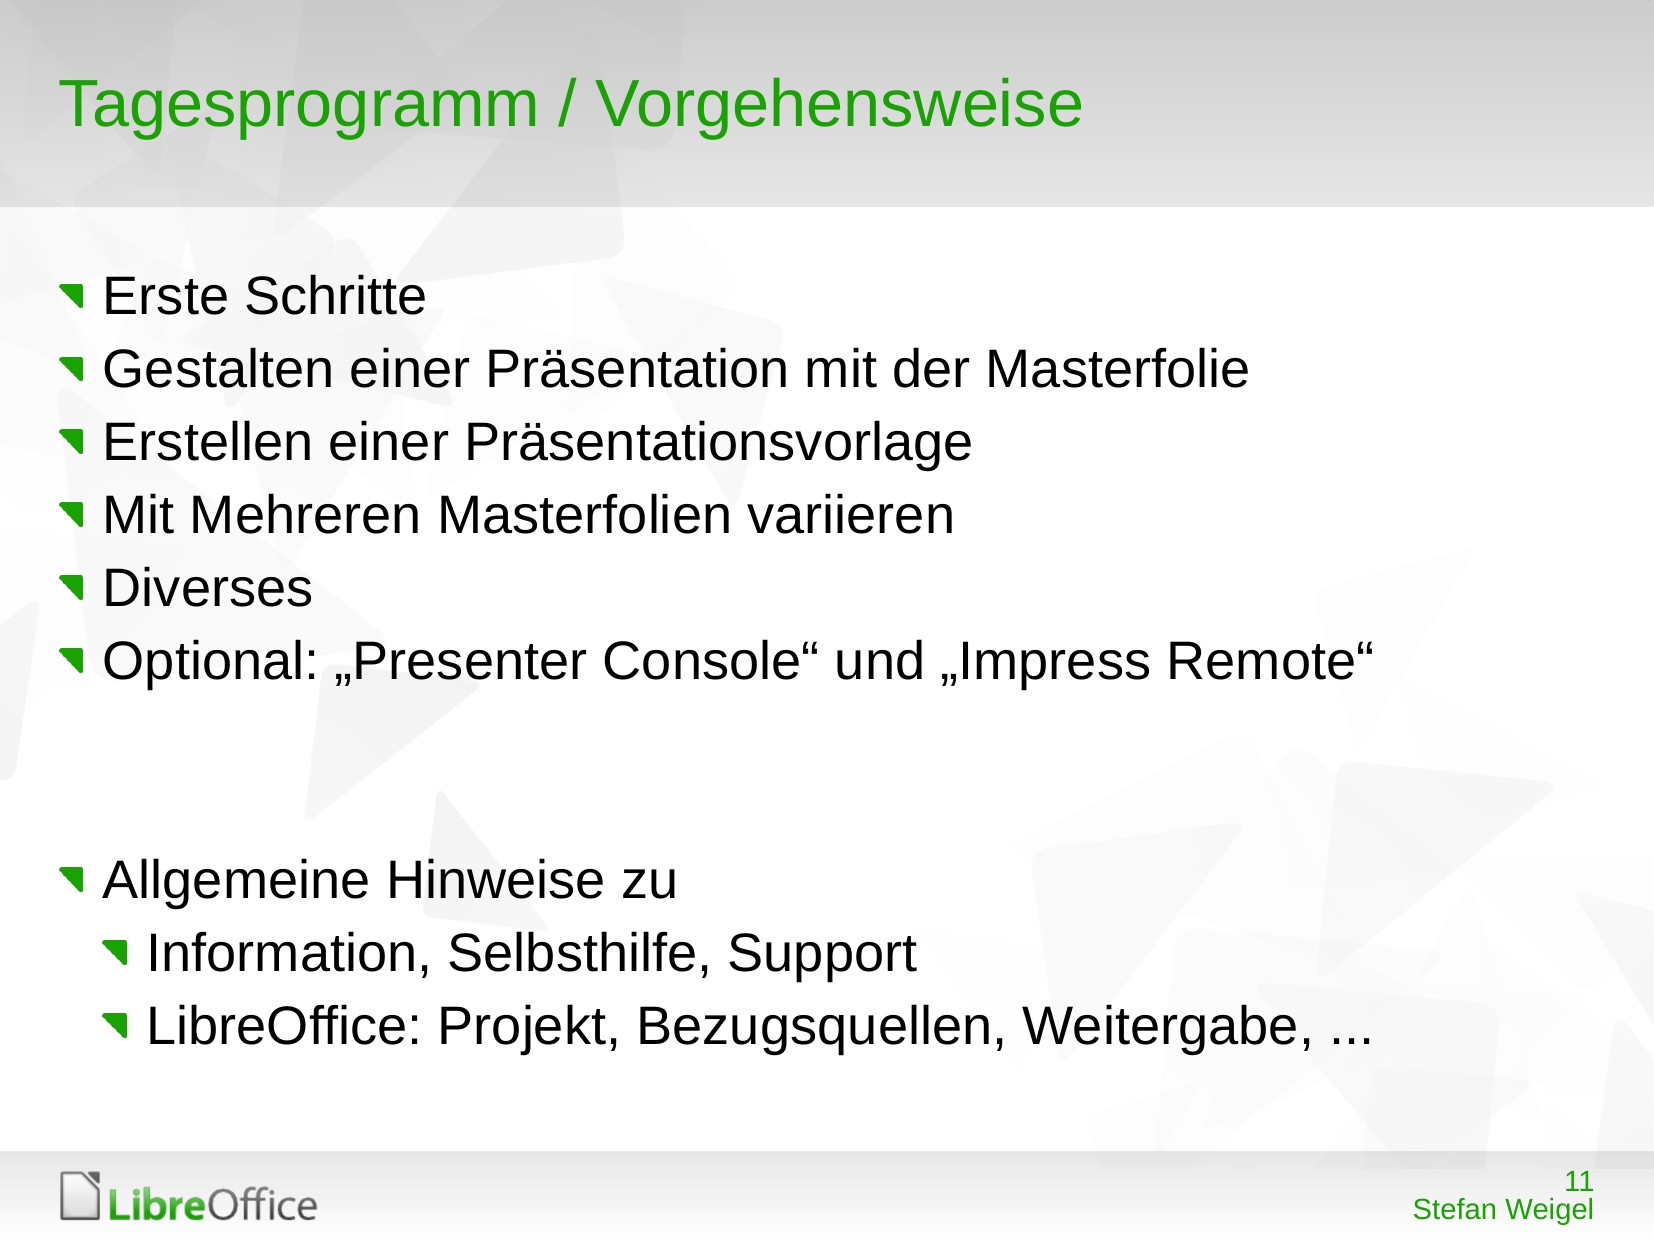

# Tagesprogramm / Vorgehensweise
Erste Schritte
Gestalten einer Präsentation mit der Masterfolie
Erstellen einer Präsentationsvorlage
Mit Mehreren Masterfolien variieren
Diverses
Optional: „Presenter Console“ und „Impress Remote“
Allgemeine Hinweise zu
Information, Selbsthilfe, Support
LibreOffice: Projekt, Bezugsquellen, Weitergabe, ...
11
Stefan Weigel